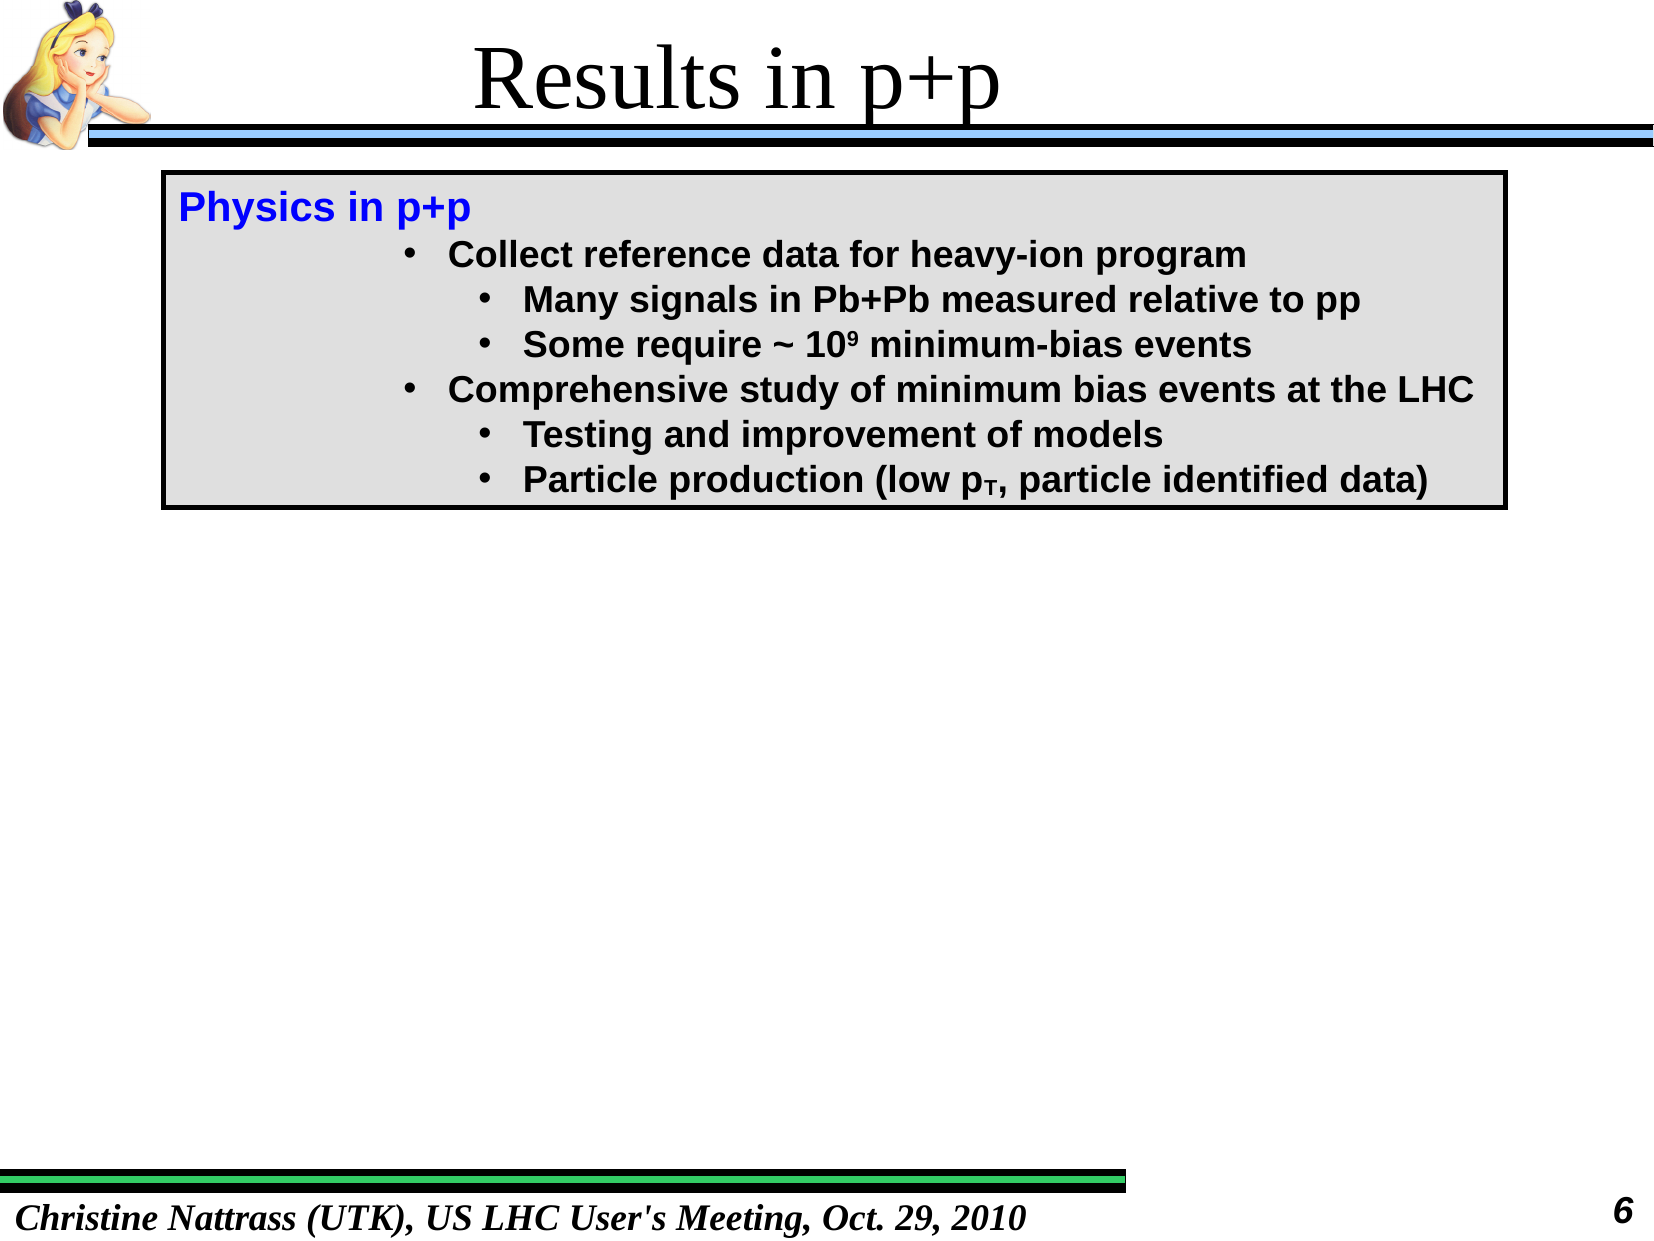

# Results in p+p
Physics in p+p
 Collect reference data for heavy-ion program
 Many signals in Pb+Pb measured relative to pp
 Some require ~ 109 minimum-bias events
 Comprehensive study of minimum bias events at the LHC
 Testing and improvement of models
 Particle production (low pT, particle identified data)
6